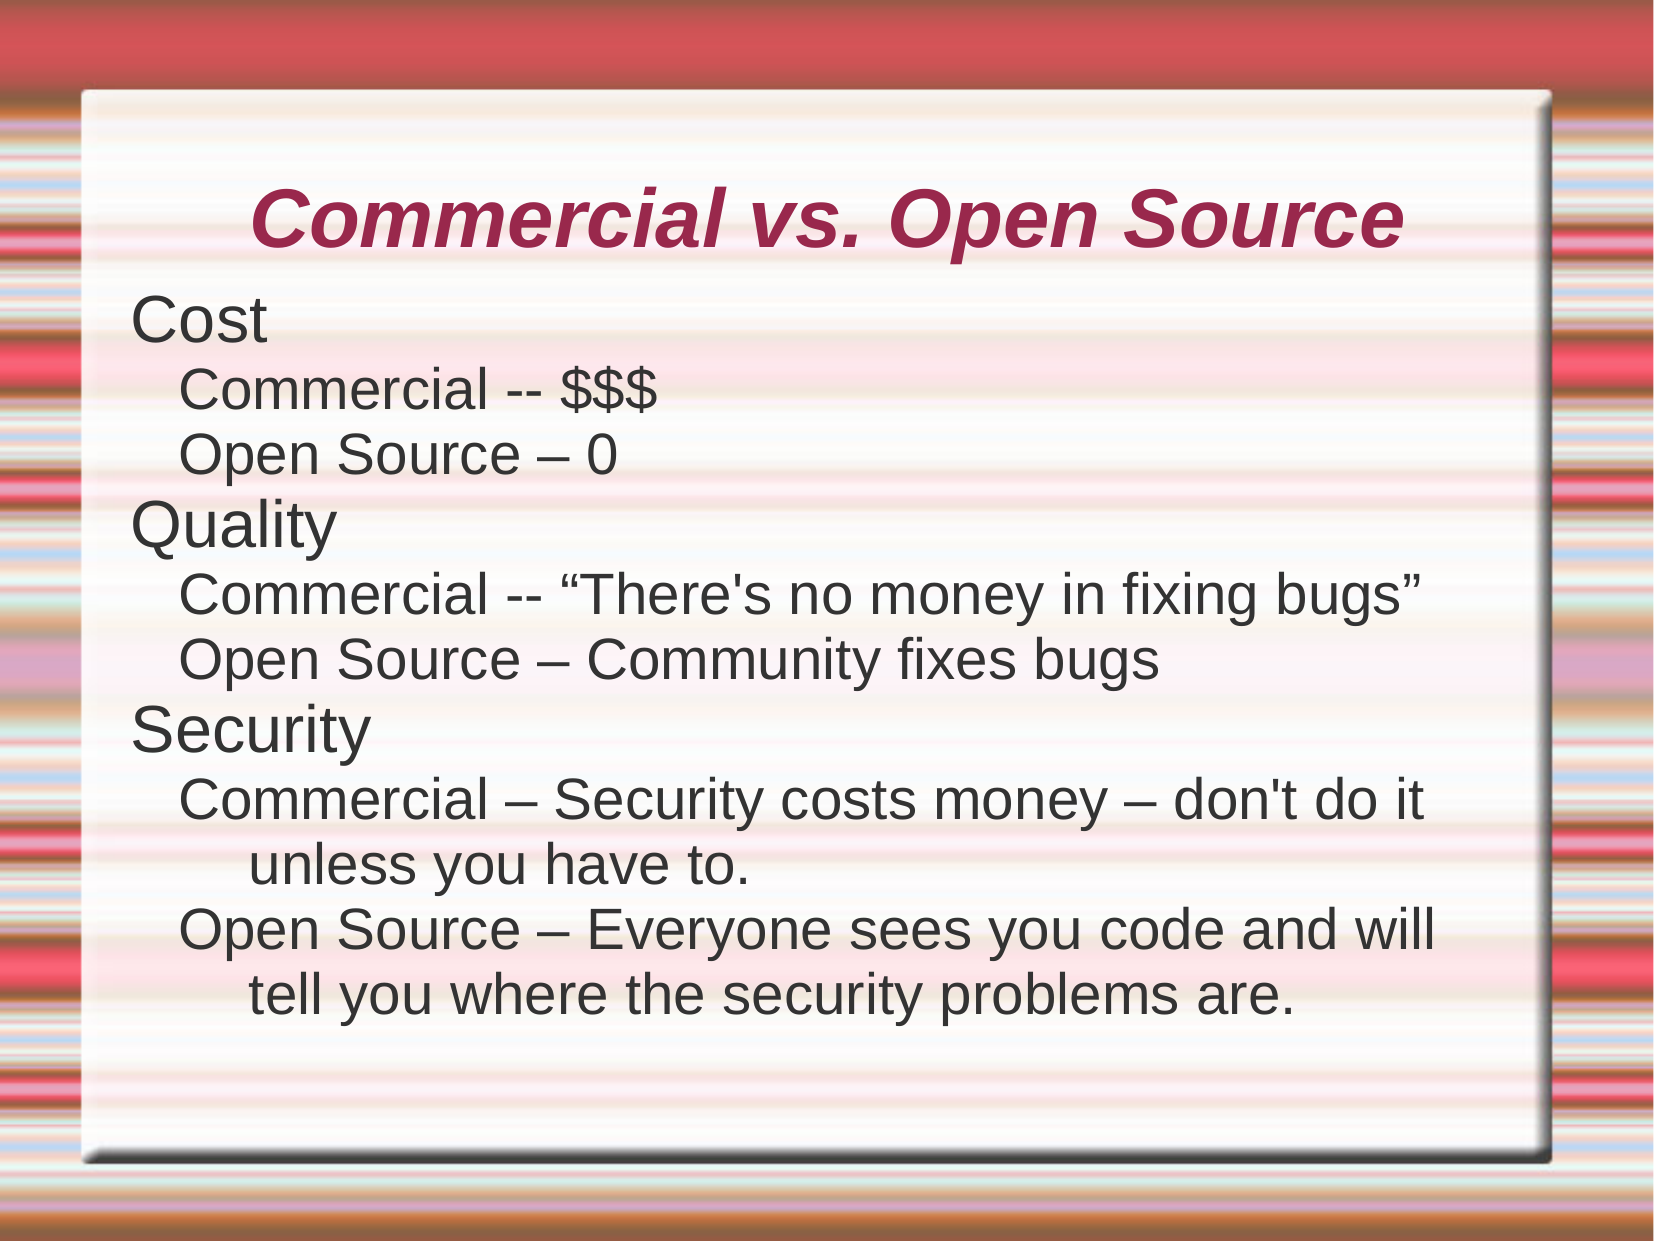

# Commercial vs. Open Source
Cost
Commercial -- $$$
Open Source – 0
Quality
Commercial -- “There's no money in fixing bugs”
Open Source – Community fixes bugs
Security
Commercial – Security costs money – don't do it unless you have to.
Open Source – Everyone sees you code and will tell you where the security problems are.